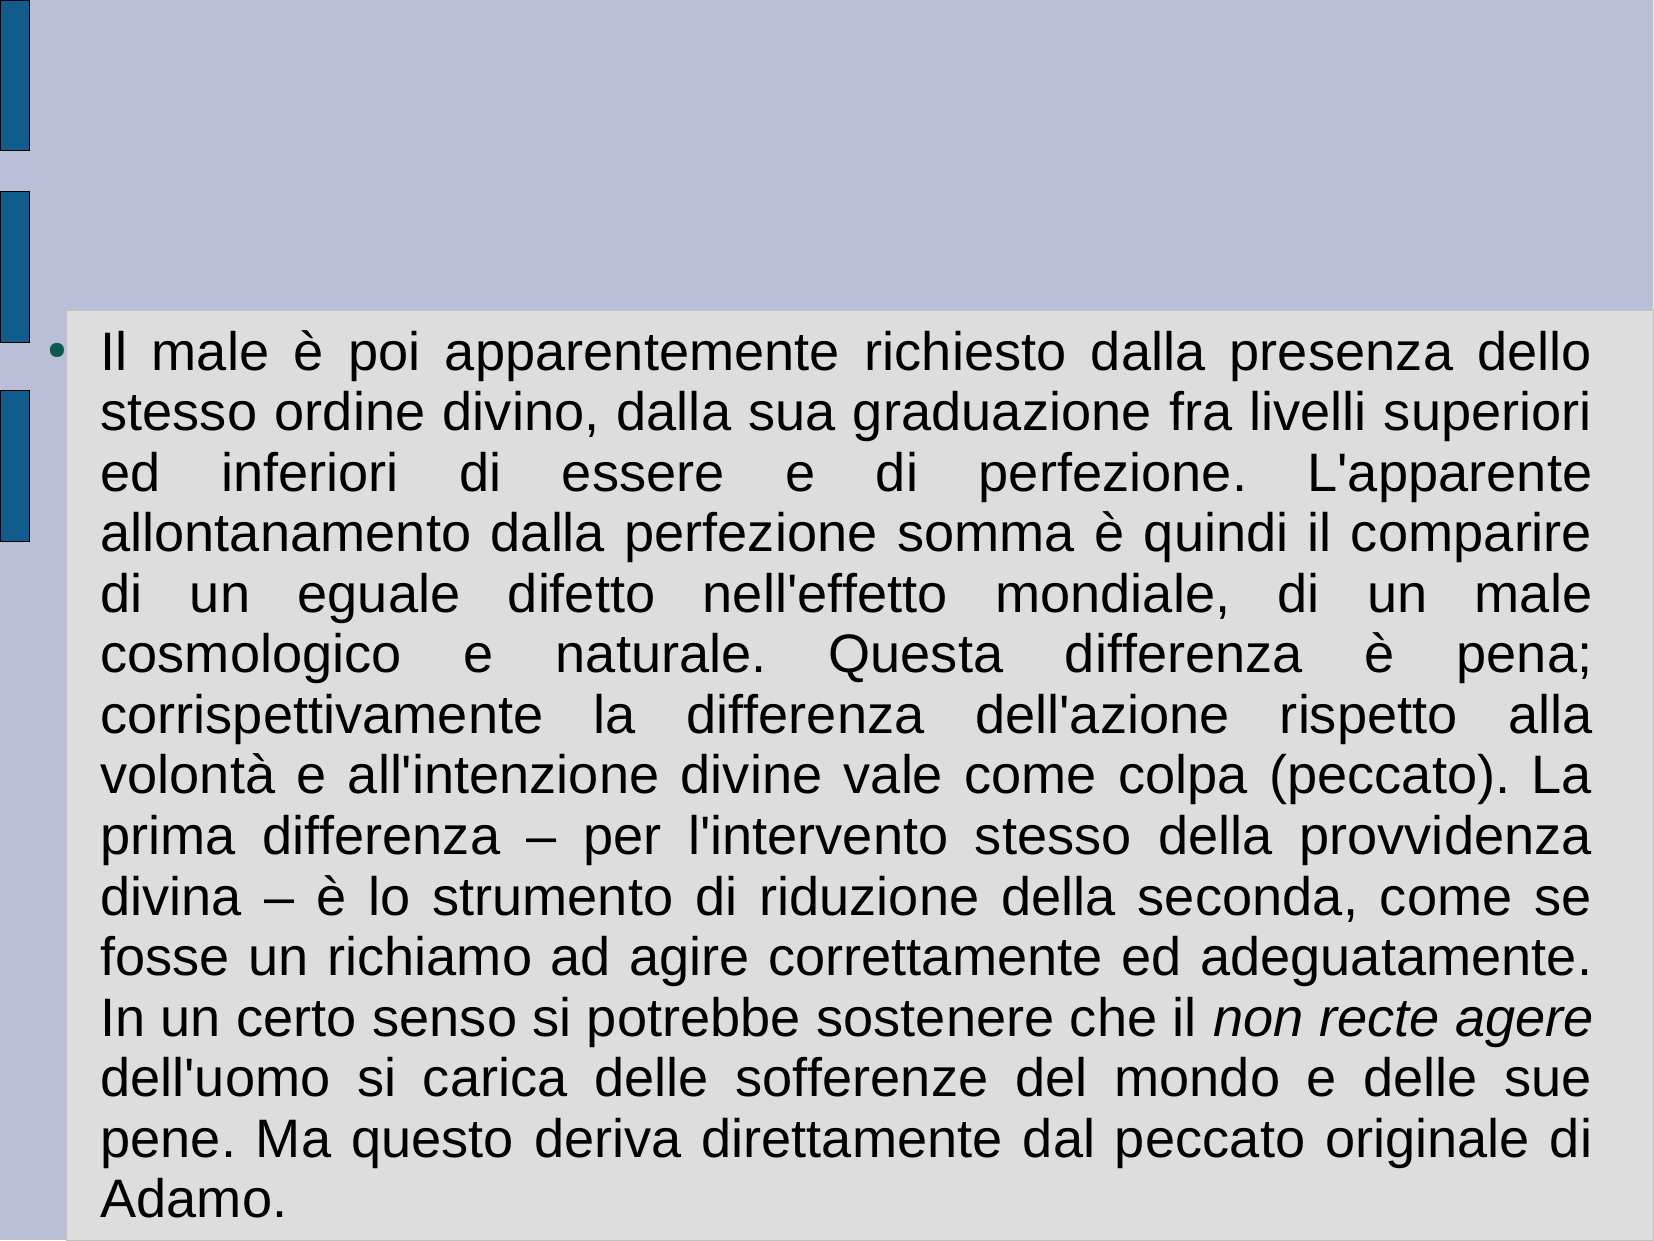

#
Il male è poi apparentemente richiesto dalla presenza dello stesso ordine divino, dalla sua graduazione fra livelli superiori ed inferiori di essere e di perfezione. L'apparente allontanamento dalla perfezione somma è quindi il comparire di un eguale difetto nell'effetto mondiale, di un male cosmologico e naturale. Questa differenza è pena; corrispettivamente la differenza dell'azione rispetto alla volontà e all'intenzione divine vale come colpa (peccato). La prima differenza – per l'intervento stesso della provvidenza divina – è lo strumento di riduzione della seconda, come se fosse un richiamo ad agire correttamente ed adeguatamente. In un certo senso si potrebbe sostenere che il non recte agere dell'uomo si carica delle sofferenze del mondo e delle sue pene. Ma questo deriva direttamente dal peccato originale di Adamo.